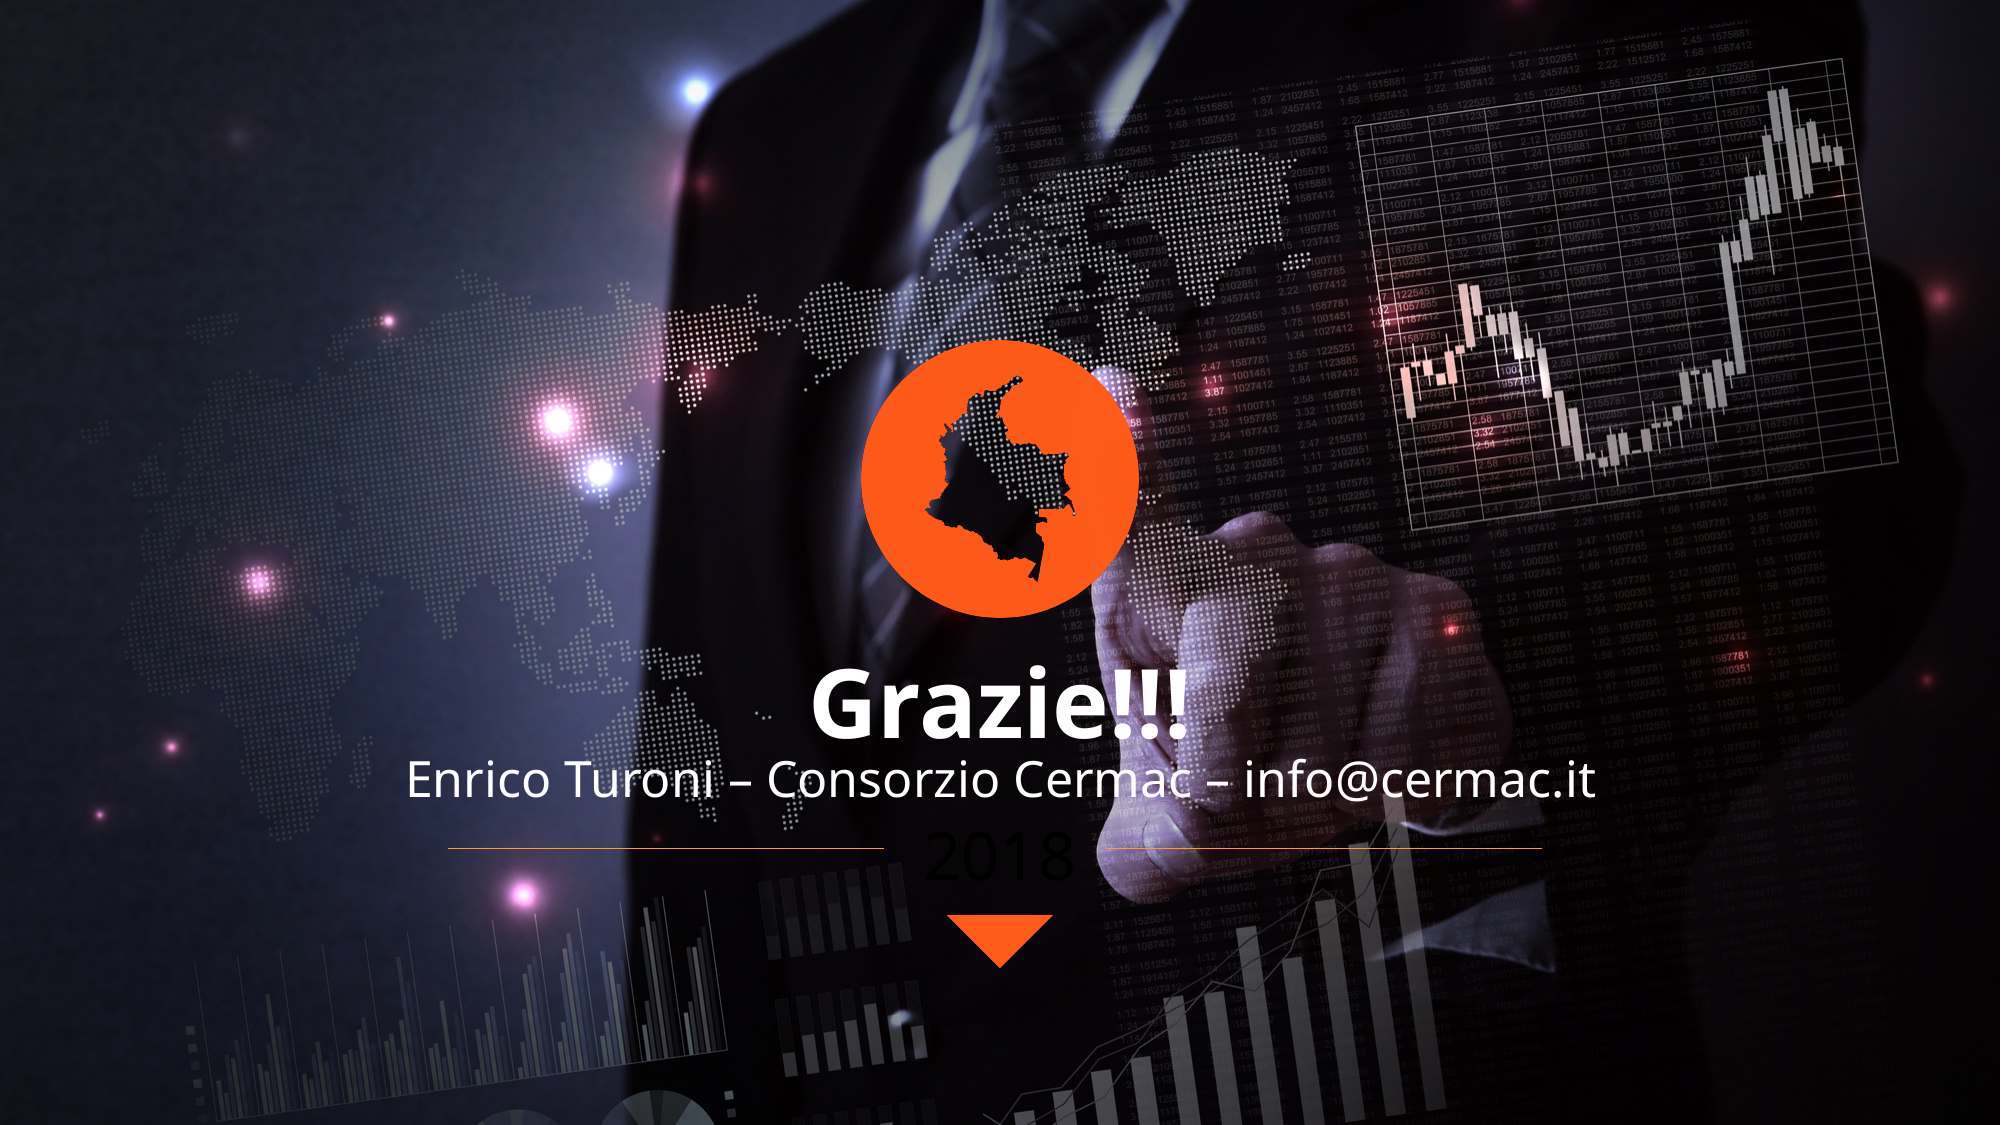

Grazie!!!
Enrico Turoni – Consorzio Cermac – info@cermac.it
2018